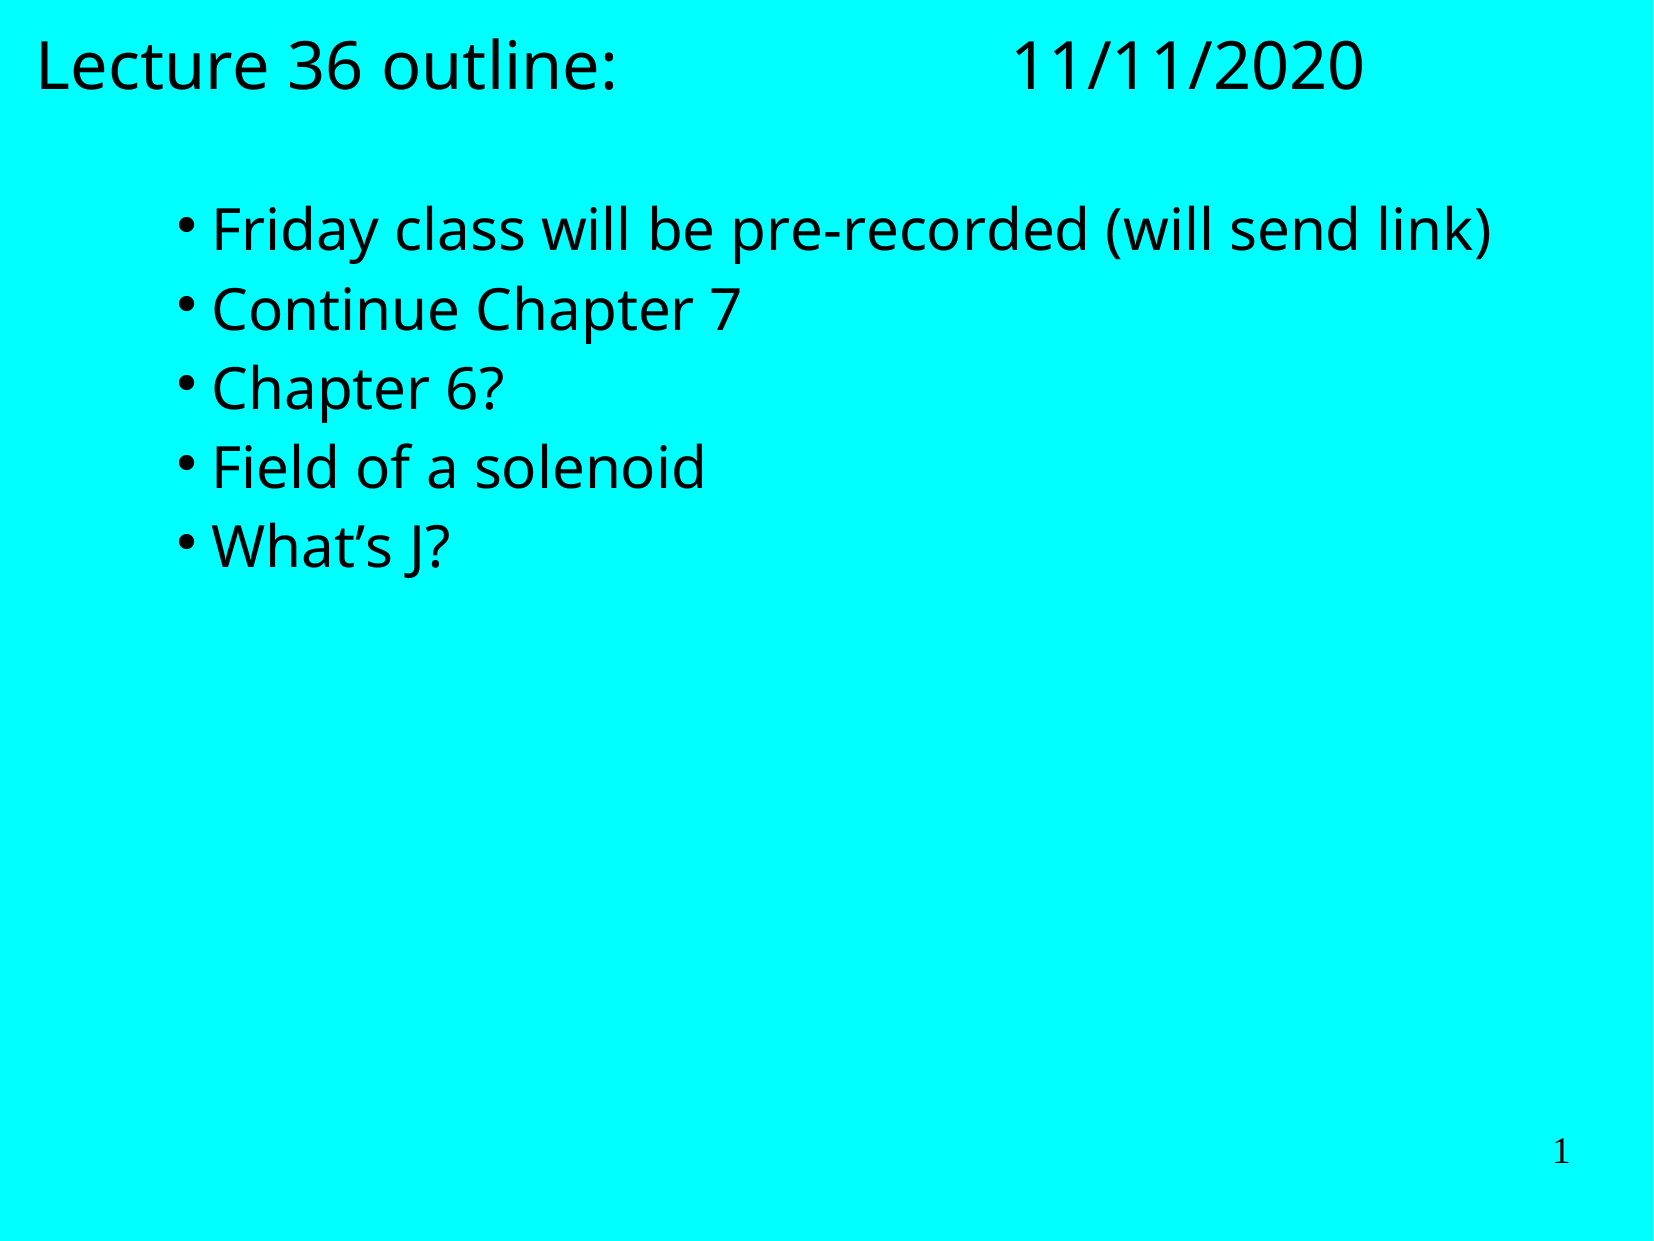

Lecture 36 outline:						11/11/2020
Friday class will be pre-recorded (will send link)
Continue Chapter 7
Chapter 6?
Field of a solenoid
What’s J?
1